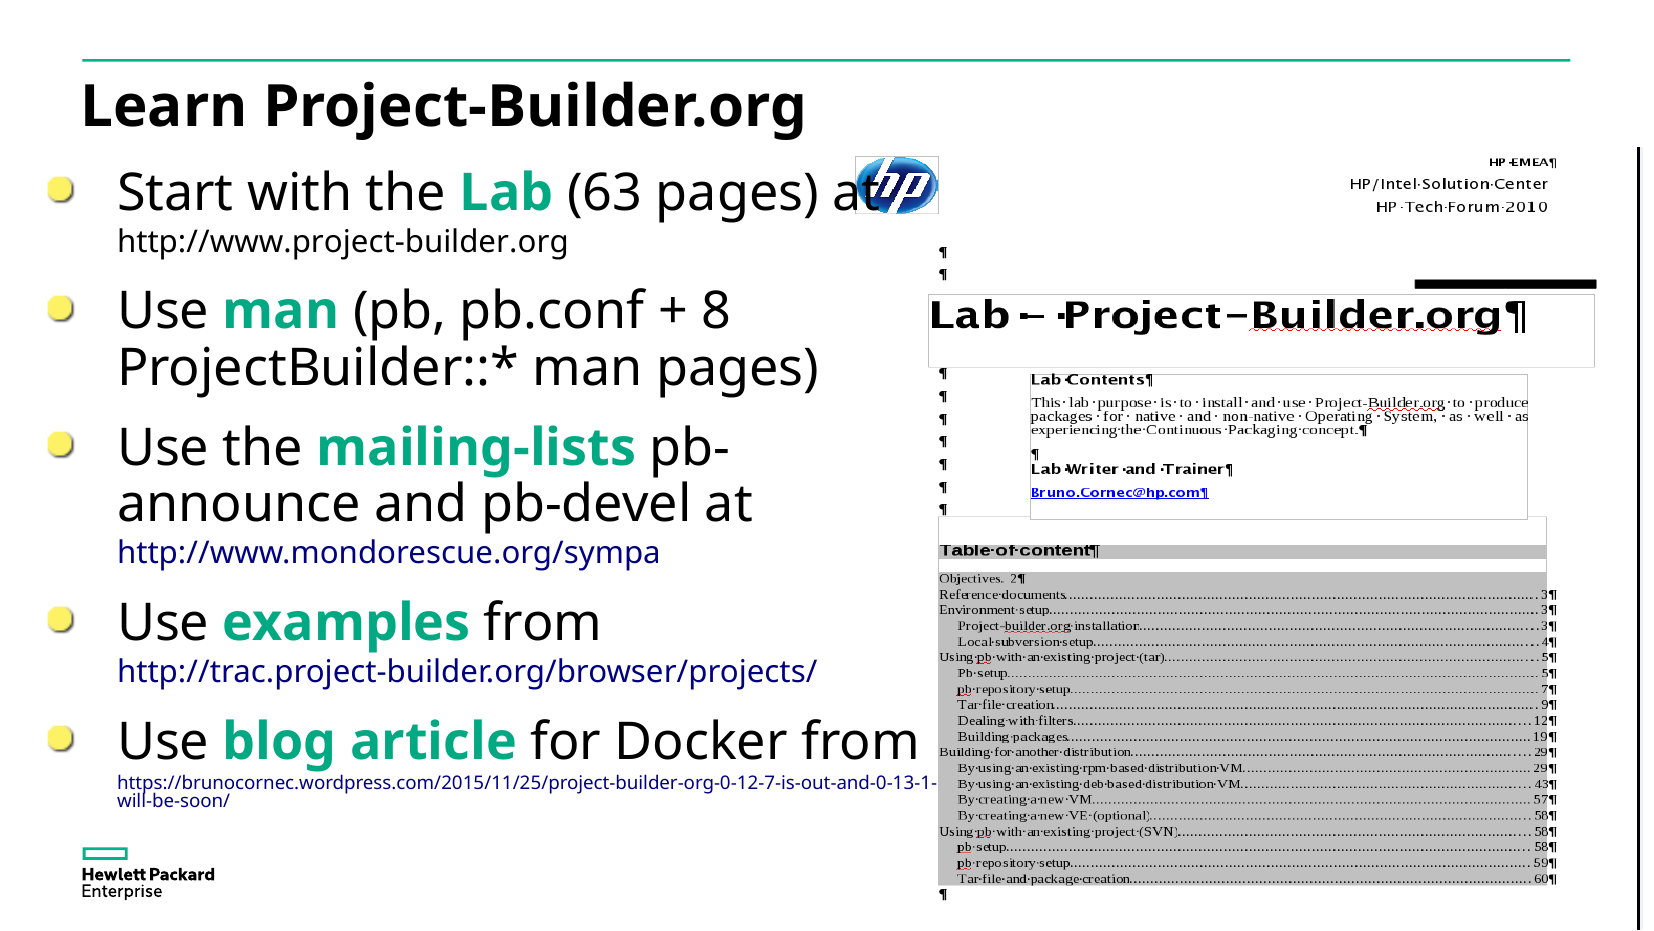

Learn Project-Builder.org
# Start with the Lab (63 pages) at http://www.project-builder.org
Use man (pb, pb.conf + 8 ProjectBuilder::* man pages)
Use the mailing-lists pb-announce and pb-devel at http://www.mondorescue.org/sympa
Use examples from http://trac.project-builder.org/browser/projects/
Use blog article for Docker from https://brunocornec.wordpress.com/2015/11/25/project-builder-org-0-12-7-is-out-and-0-13-1-will-be-soon/